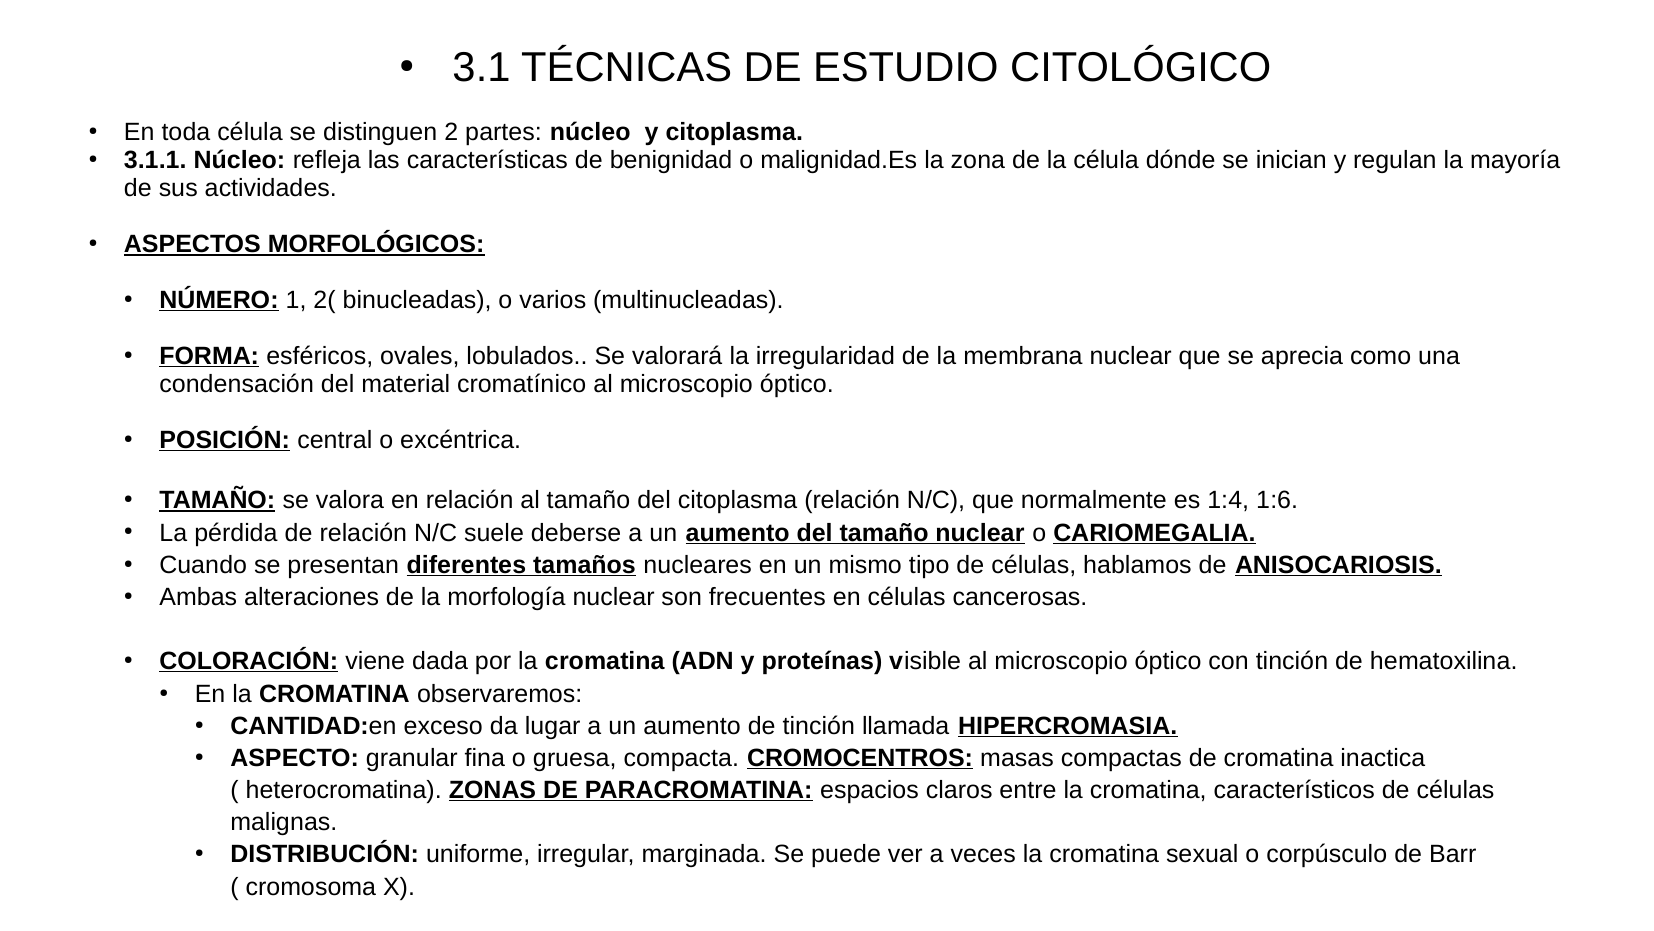

# 3.1 TÉCNICAS DE ESTUDIO CITOLÓGICO
En toda célula se distinguen 2 partes: núcleo y citoplasma.
3.1.1. Núcleo: refleja las características de benignidad o malignidad.Es la zona de la célula dónde se inician y regulan la mayoría de sus actividades.
ASPECTOS MORFOLÓGICOS:
NÚMERO: 1, 2( binucleadas), o varios (multinucleadas).
FORMA: esféricos, ovales, lobulados.. Se valorará la irregularidad de la membrana nuclear que se aprecia como una condensación del material cromatínico al microscopio óptico.
POSICIÓN: central o excéntrica.
TAMAÑO: se valora en relación al tamaño del citoplasma (relación N/C), que normalmente es 1:4, 1:6.
La pérdida de relación N/C suele deberse a un aumento del tamaño nuclear o CARIOMEGALIA.
Cuando se presentan diferentes tamaños nucleares en un mismo tipo de células, hablamos de ANISOCARIOSIS.
Ambas alteraciones de la morfología nuclear son frecuentes en células cancerosas.
COLORACIÓN: viene dada por la cromatina (ADN y proteínas) visible al microscopio óptico con tinción de hematoxilina.
En la CROMATINA observaremos:
CANTIDAD:en exceso da lugar a un aumento de tinción llamada HIPERCROMASIA.
ASPECTO: granular fina o gruesa, compacta. CROMOCENTROS: masas compactas de cromatina inactica ( heterocromatina). ZONAS DE PARACROMATINA: espacios claros entre la cromatina, característicos de células malignas.
DISTRIBUCIÓN: uniforme, irregular, marginada. Se puede ver a veces la cromatina sexual o corpúsculo de Barr ( cromosoma X).